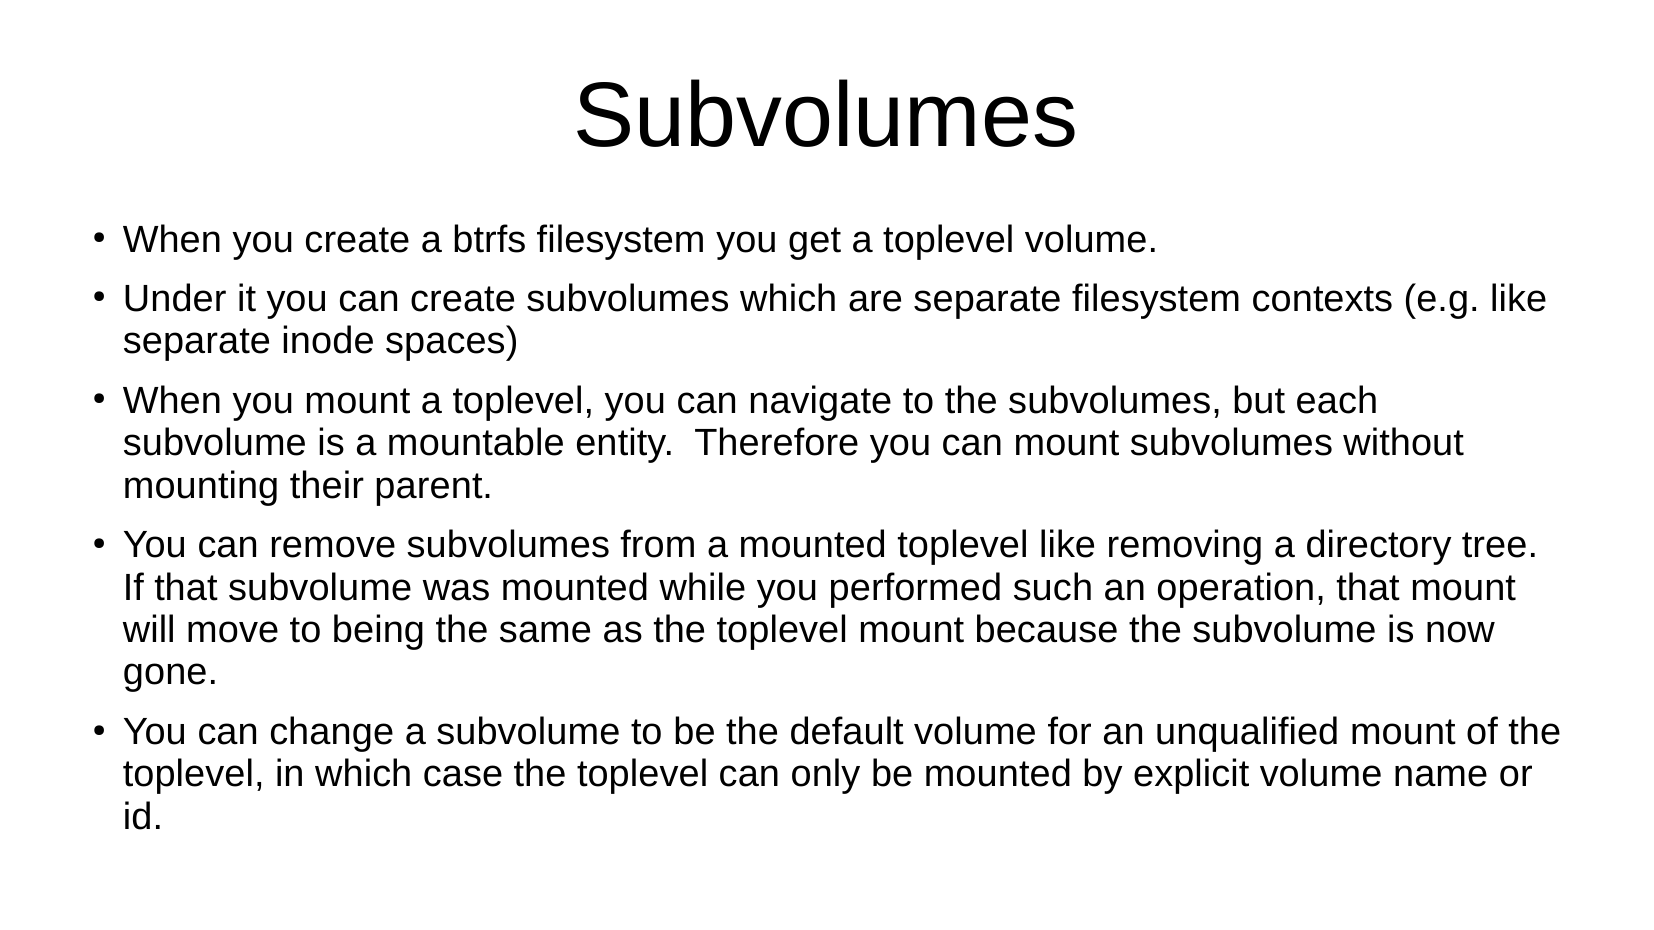

# Subvolumes
When you create a btrfs filesystem you get a toplevel volume.
Under it you can create subvolumes which are separate filesystem contexts (e.g. like separate inode spaces)
When you mount a toplevel, you can navigate to the subvolumes, but each subvolume is a mountable entity. Therefore you can mount subvolumes without mounting their parent.
You can remove subvolumes from a mounted toplevel like removing a directory tree. If that subvolume was mounted while you performed such an operation, that mount will move to being the same as the toplevel mount because the subvolume is now gone.
You can change a subvolume to be the default volume for an unqualified mount of the toplevel, in which case the toplevel can only be mounted by explicit volume name or id.